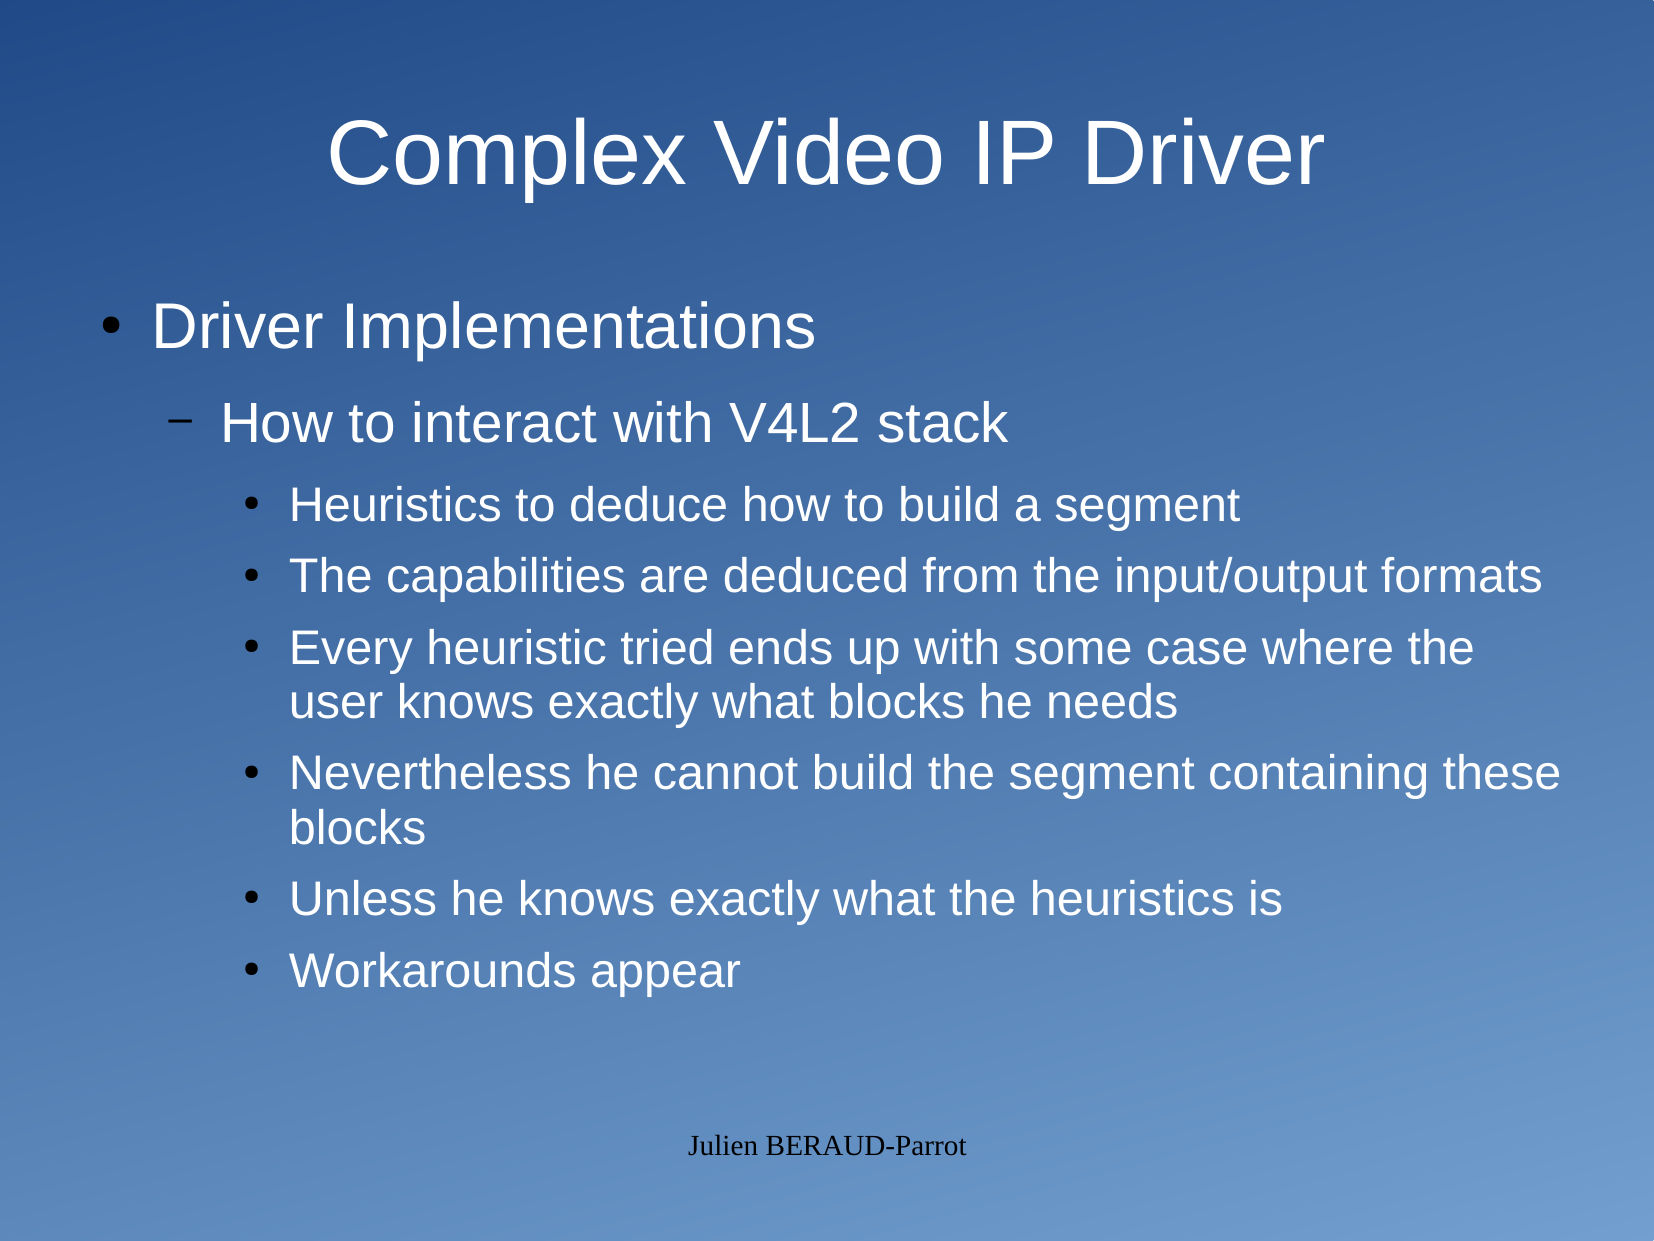

# Complex Video IP Driver
Driver Implementations
How to interact with V4L2 stack
Heuristics to deduce how to build a segment
The capabilities are deduced from the input/output formats
Every heuristic tried ends up with some case where the user knows exactly what blocks he needs
Nevertheless he cannot build the segment containing these blocks
Unless he knows exactly what the heuristics is
Workarounds appear
Julien BERAUD-Parrot